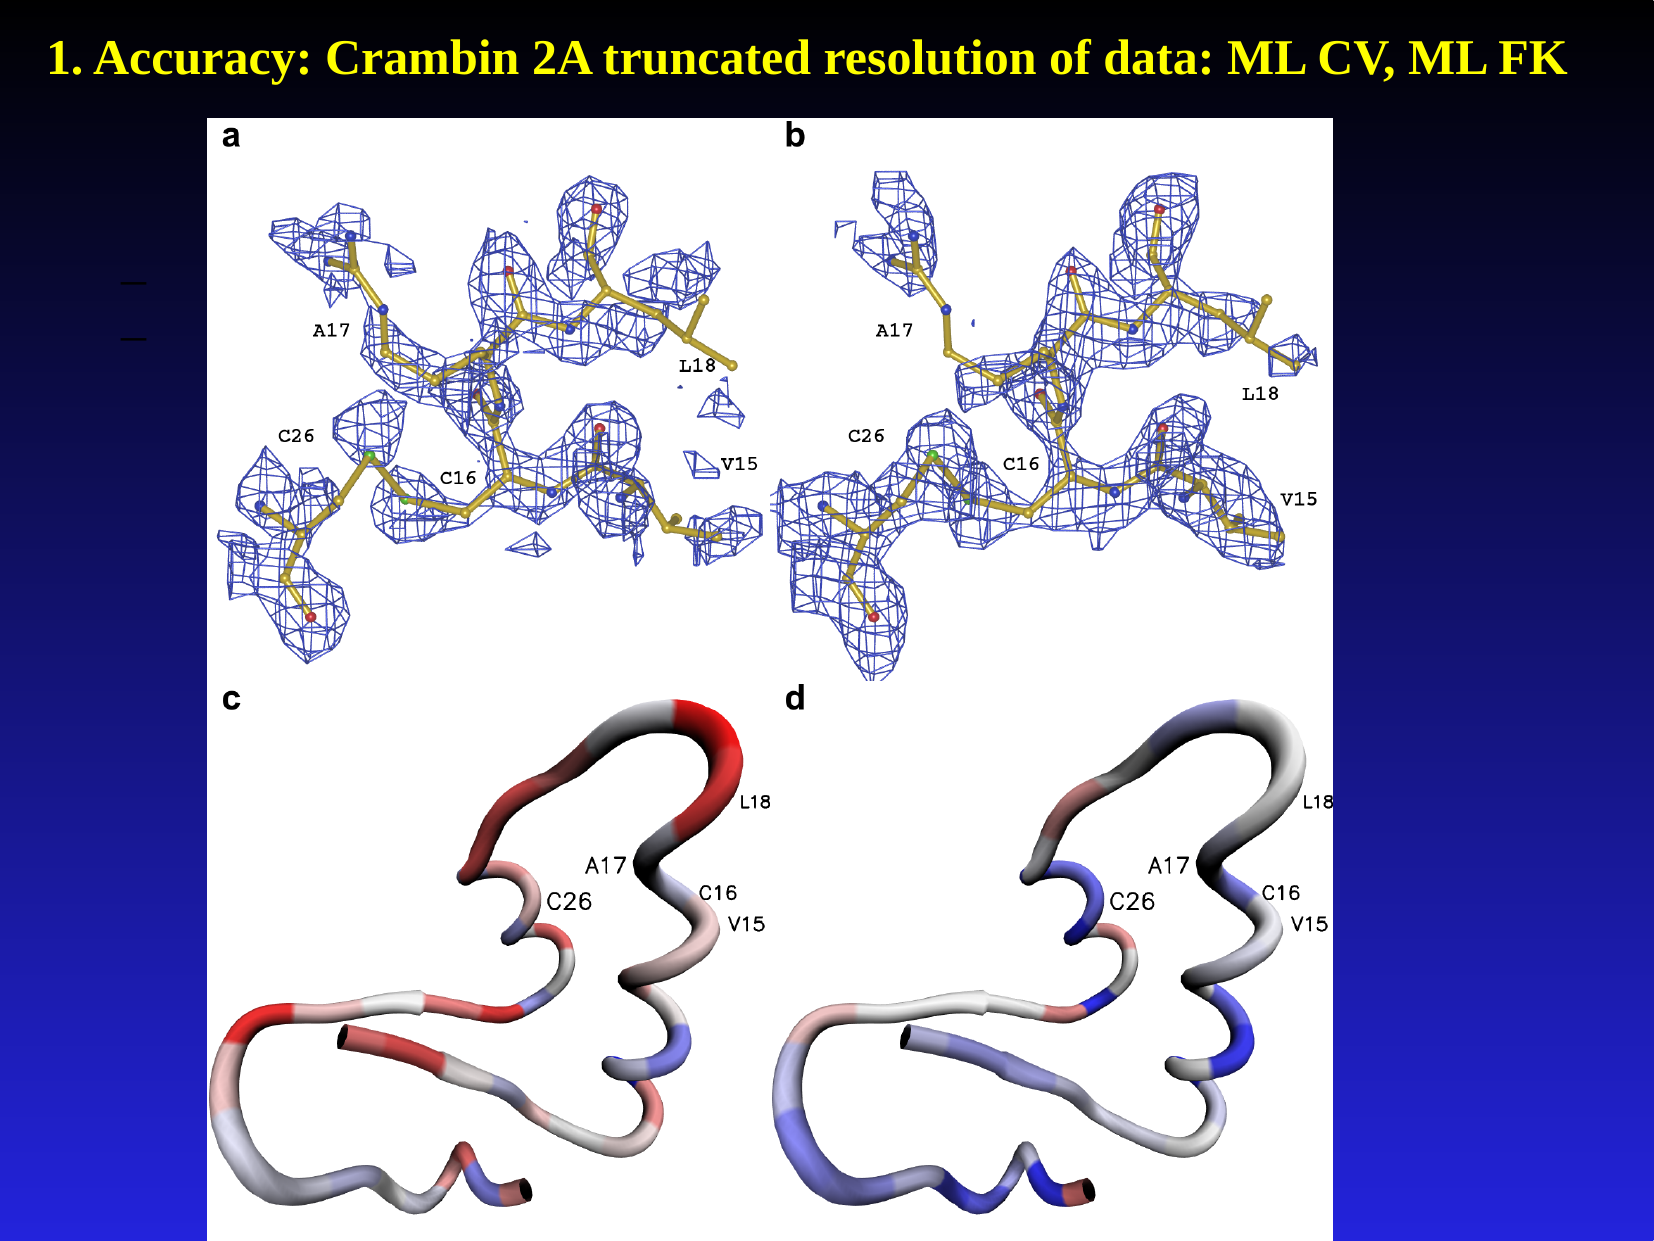

1. Accuracy: Crambin 2A truncated resolution of data: ML CV, ML FK